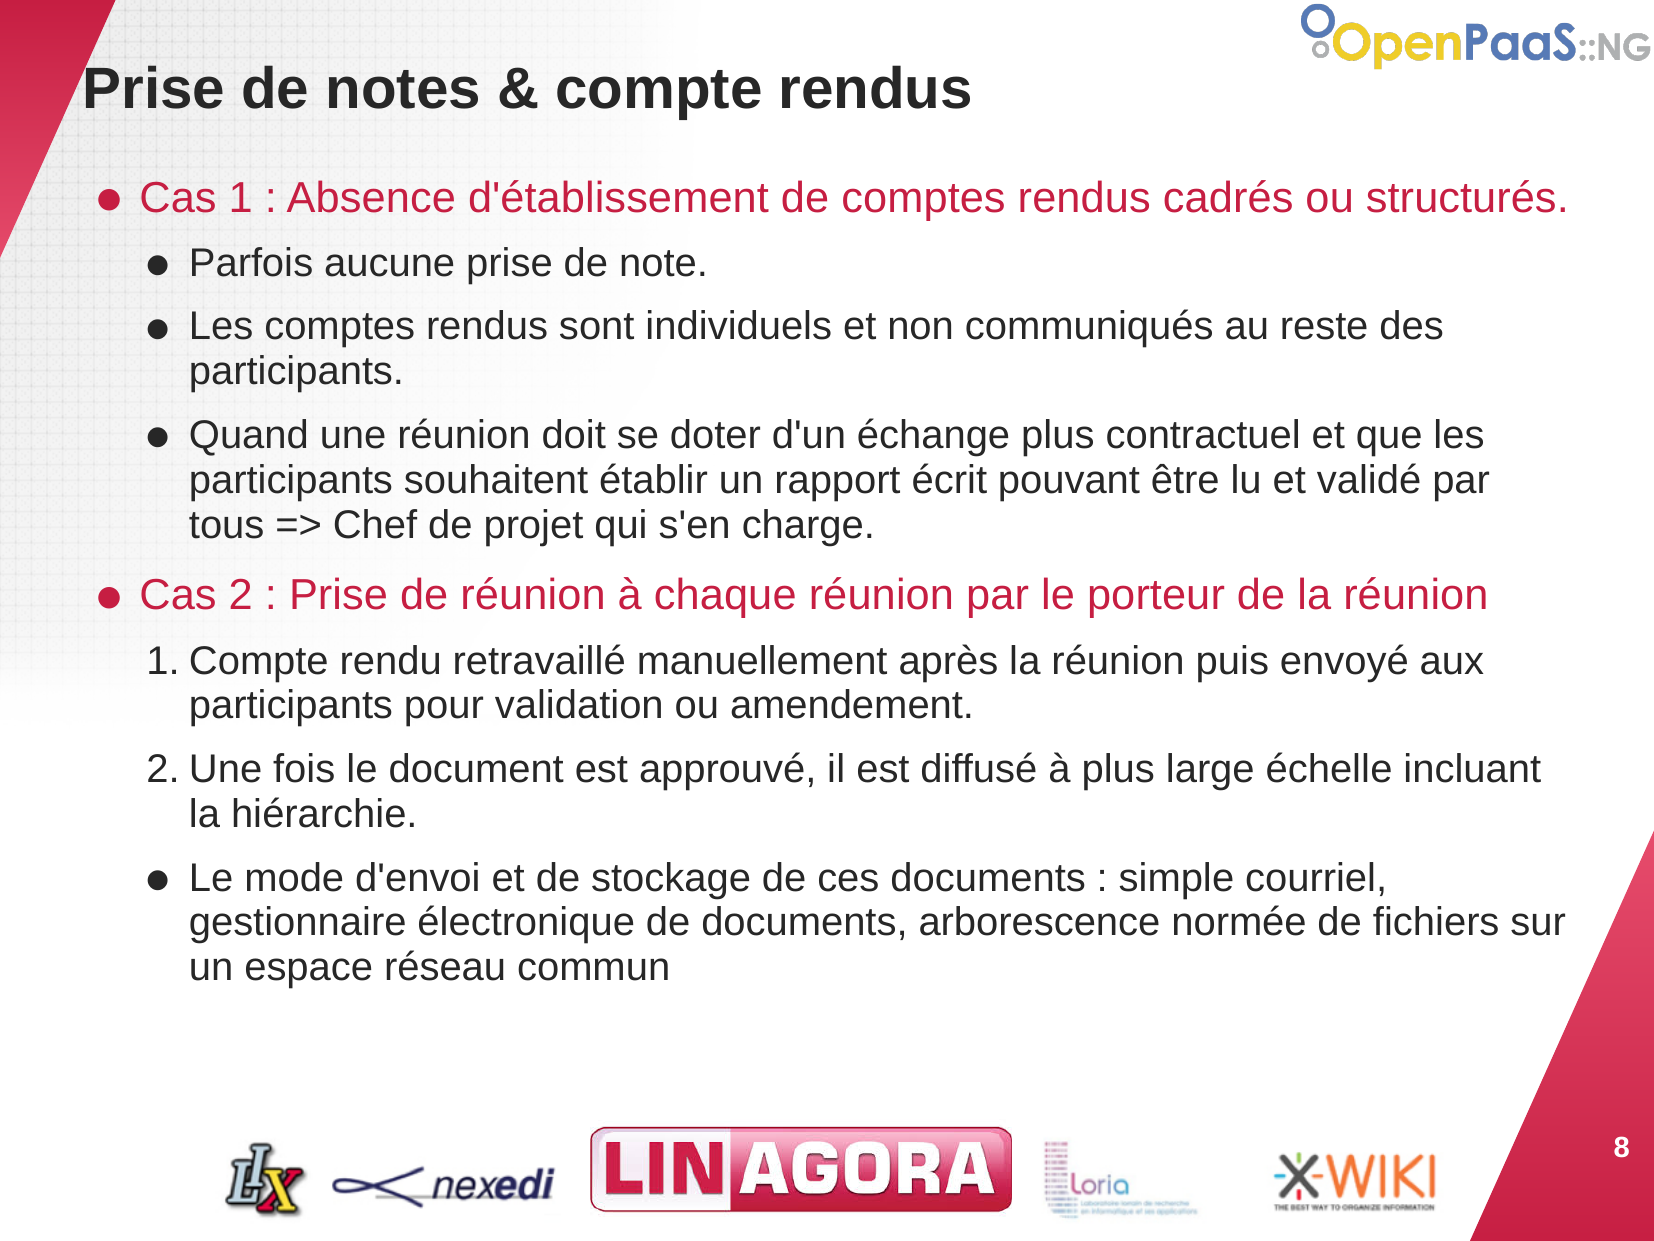

Prise de notes & compte rendus
# Cas 1 : Absence d'établissement de comptes rendus cadrés ou structurés.
Parfois aucune prise de note.
Les comptes rendus sont individuels et non communiqués au reste des participants.
Quand une réunion doit se doter d'un échange plus contractuel et que les participants souhaitent établir un rapport écrit pouvant être lu et validé par tous => Chef de projet qui s'en charge.
Cas 2 : Prise de réunion à chaque réunion par le porteur de la réunion
Compte rendu retravaillé manuellement après la réunion puis envoyé aux participants pour validation ou amendement.
Une fois le document est approuvé, il est diffusé à plus large échelle incluant la hiérarchie.
Le mode d'envoi et de stockage de ces documents : simple courriel, gestionnaire électronique de documents, arborescence normée de fichiers sur un espace réseau commun
8